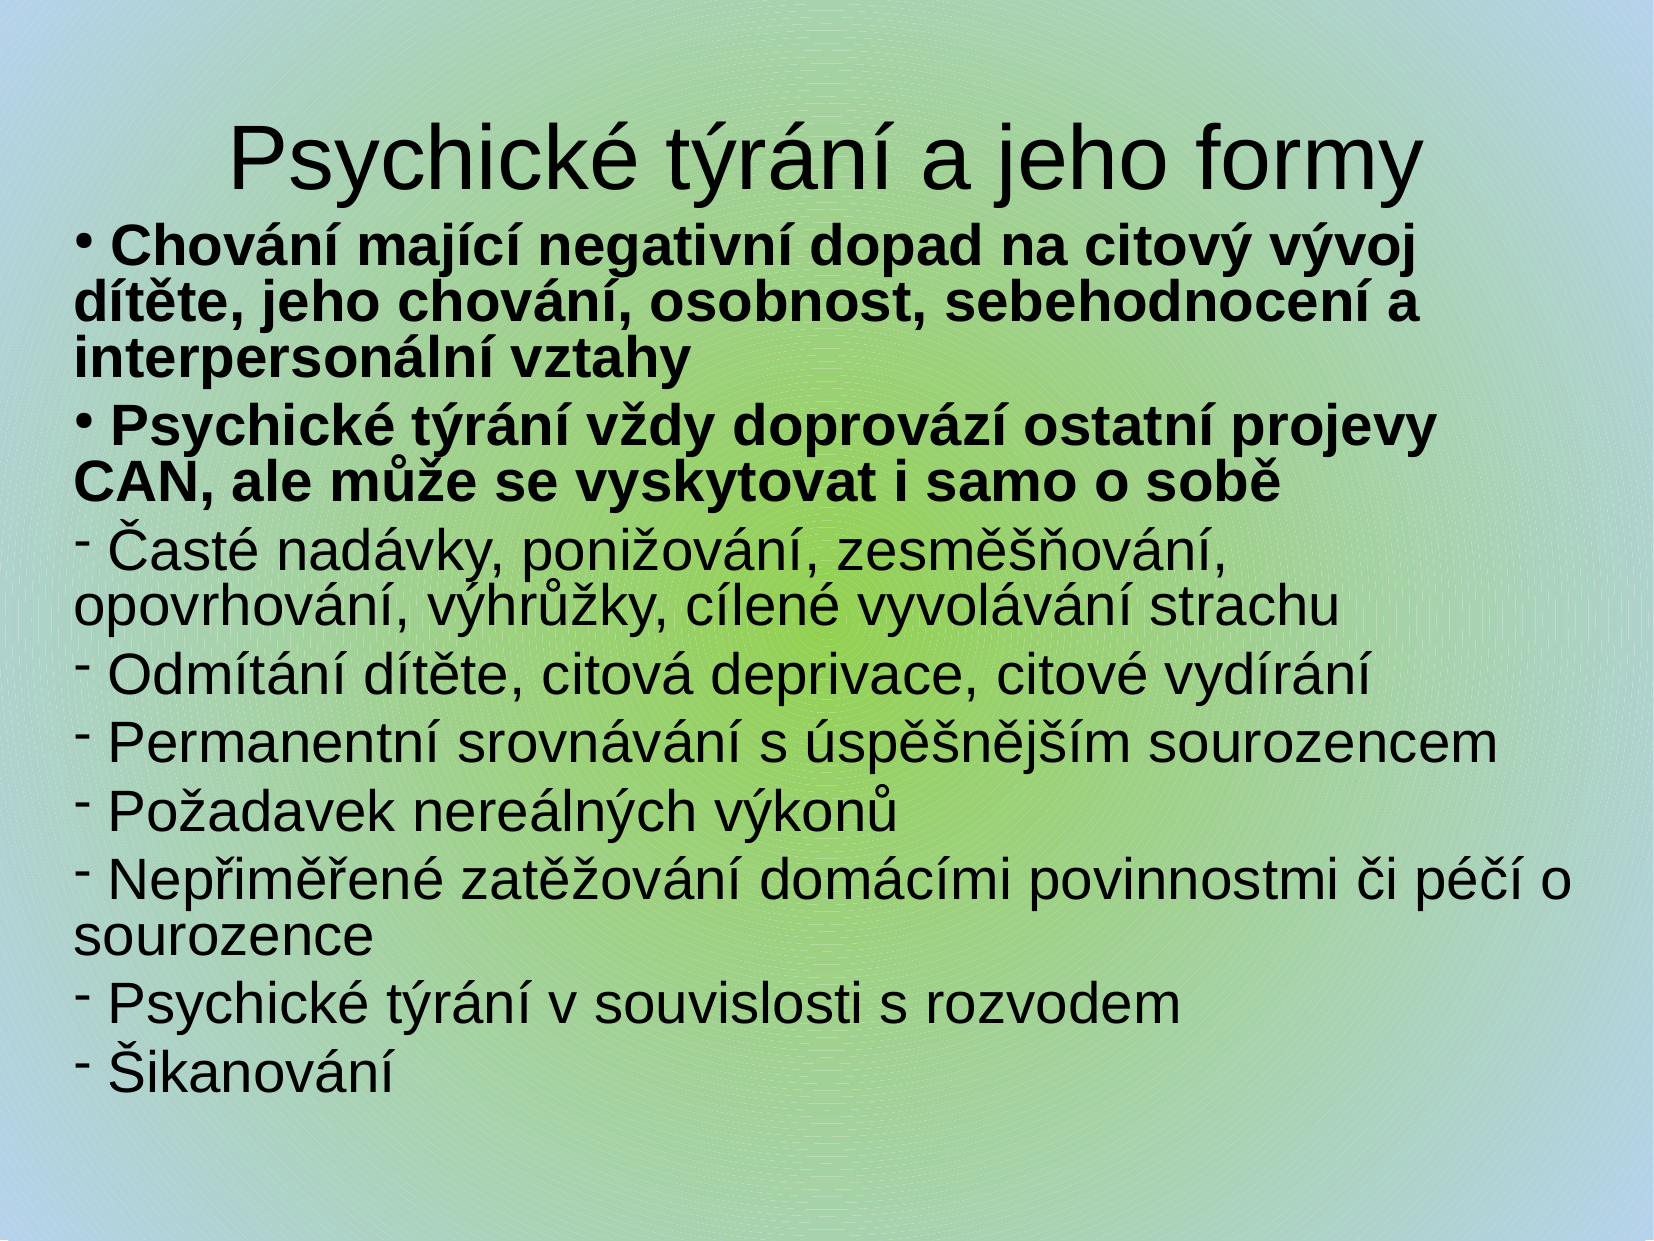

# Psychické týrání a jeho formy
 Chování mající negativní dopad na citový vývoj dítěte, jeho chování, osobnost, sebehodnocení a interpersonální vztahy
 Psychické týrání vždy doprovází ostatní projevy CAN, ale může se vyskytovat i samo o sobě
 Časté nadávky, ponižování, zesměšňování, opovrhování, výhrůžky, cílené vyvolávání strachu
 Odmítání dítěte, citová deprivace, citové vydírání
 Permanentní srovnávání s úspěšnějším sourozencem
 Požadavek nereálných výkonů
 Nepřiměřené zatěžování domácími povinnostmi či péčí o sourozence
 Psychické týrání v souvislosti s rozvodem
 Šikanování